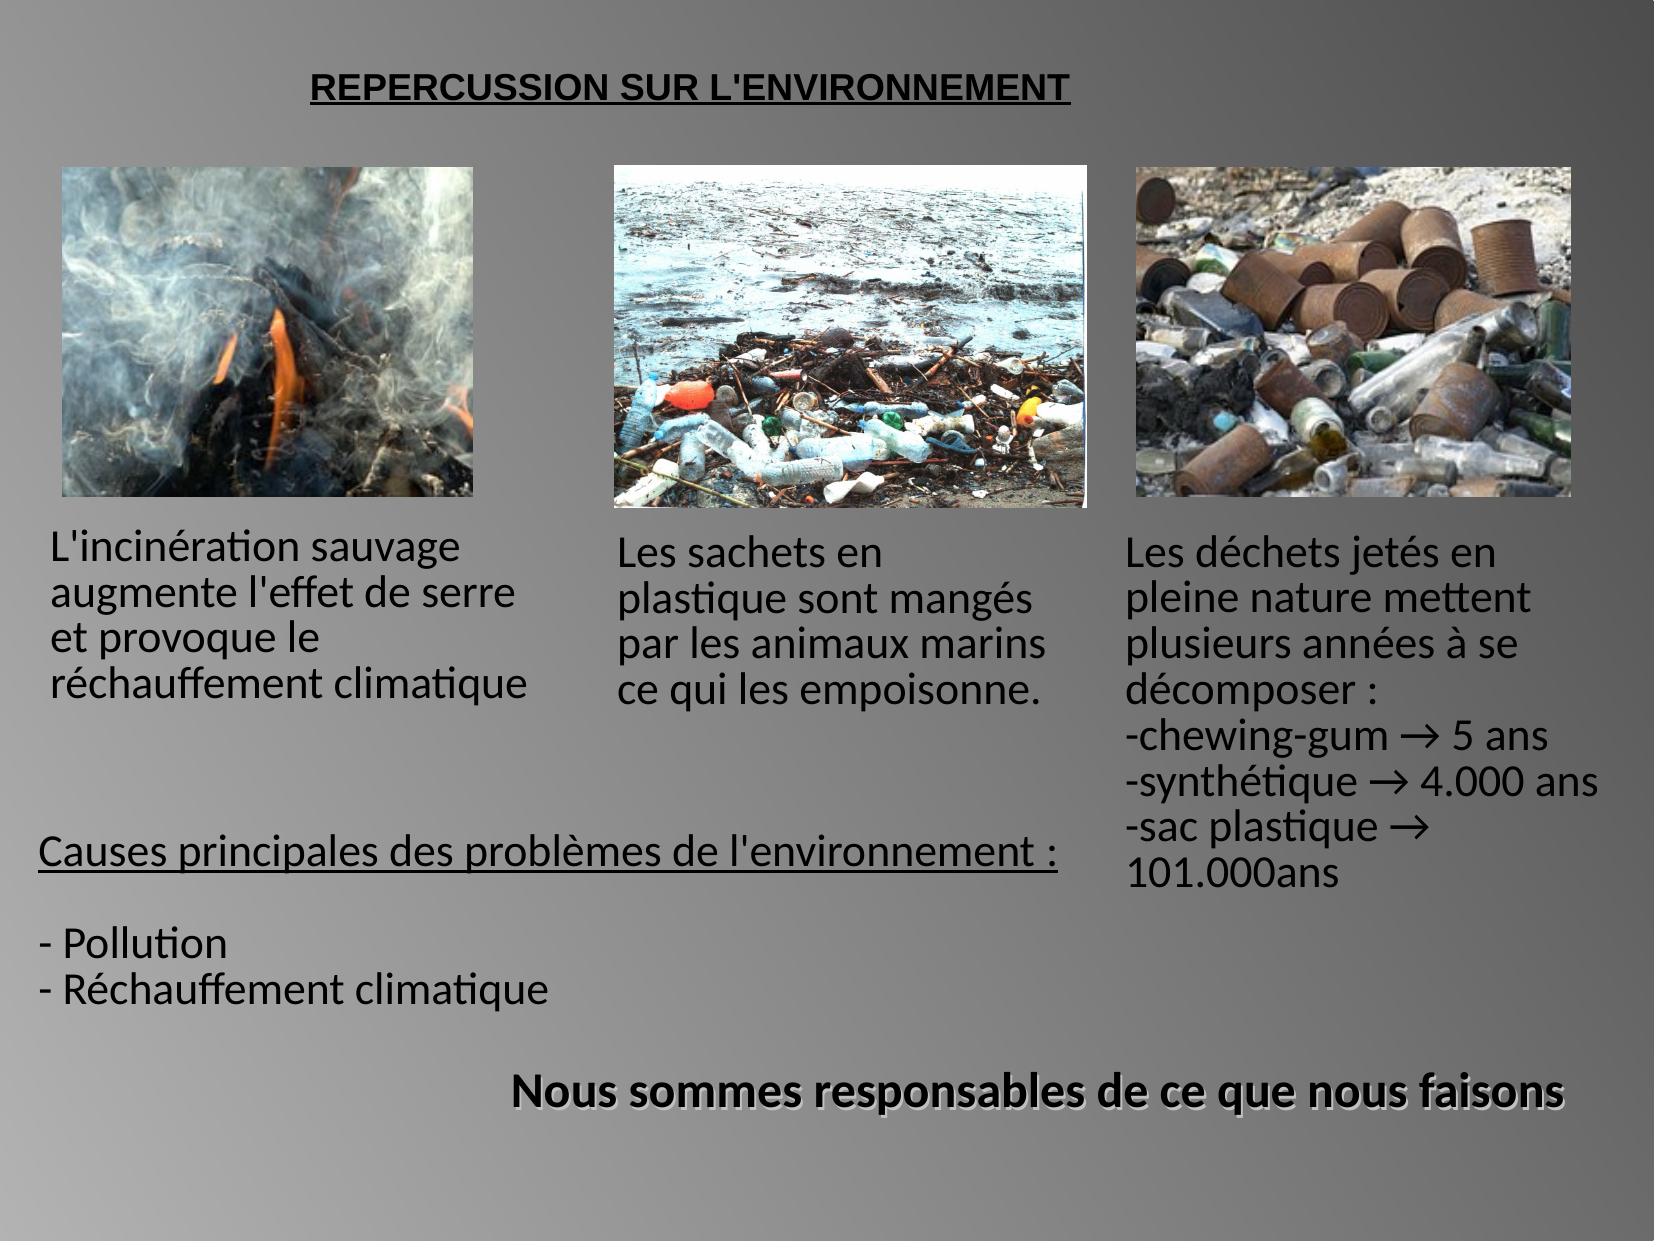

REPERCUSSION SUR L'ENVIRONNEMENT
L'incinération sauvage augmente l'effet de serre et provoque le réchauffement climatique
Les déchets jetés en pleine nature mettent plusieurs années à se décomposer :
-chewing-gum → 5 ans
-synthétique → 4.000 ans
-sac plastique → 101.000ans
Les sachets en plastique sont mangés par les animaux marins ce qui les empoisonne.
Causes principales des problèmes de l'environnement :
- Pollution
- Réchauffement climatique
Nous sommes responsables de ce que nous faisons